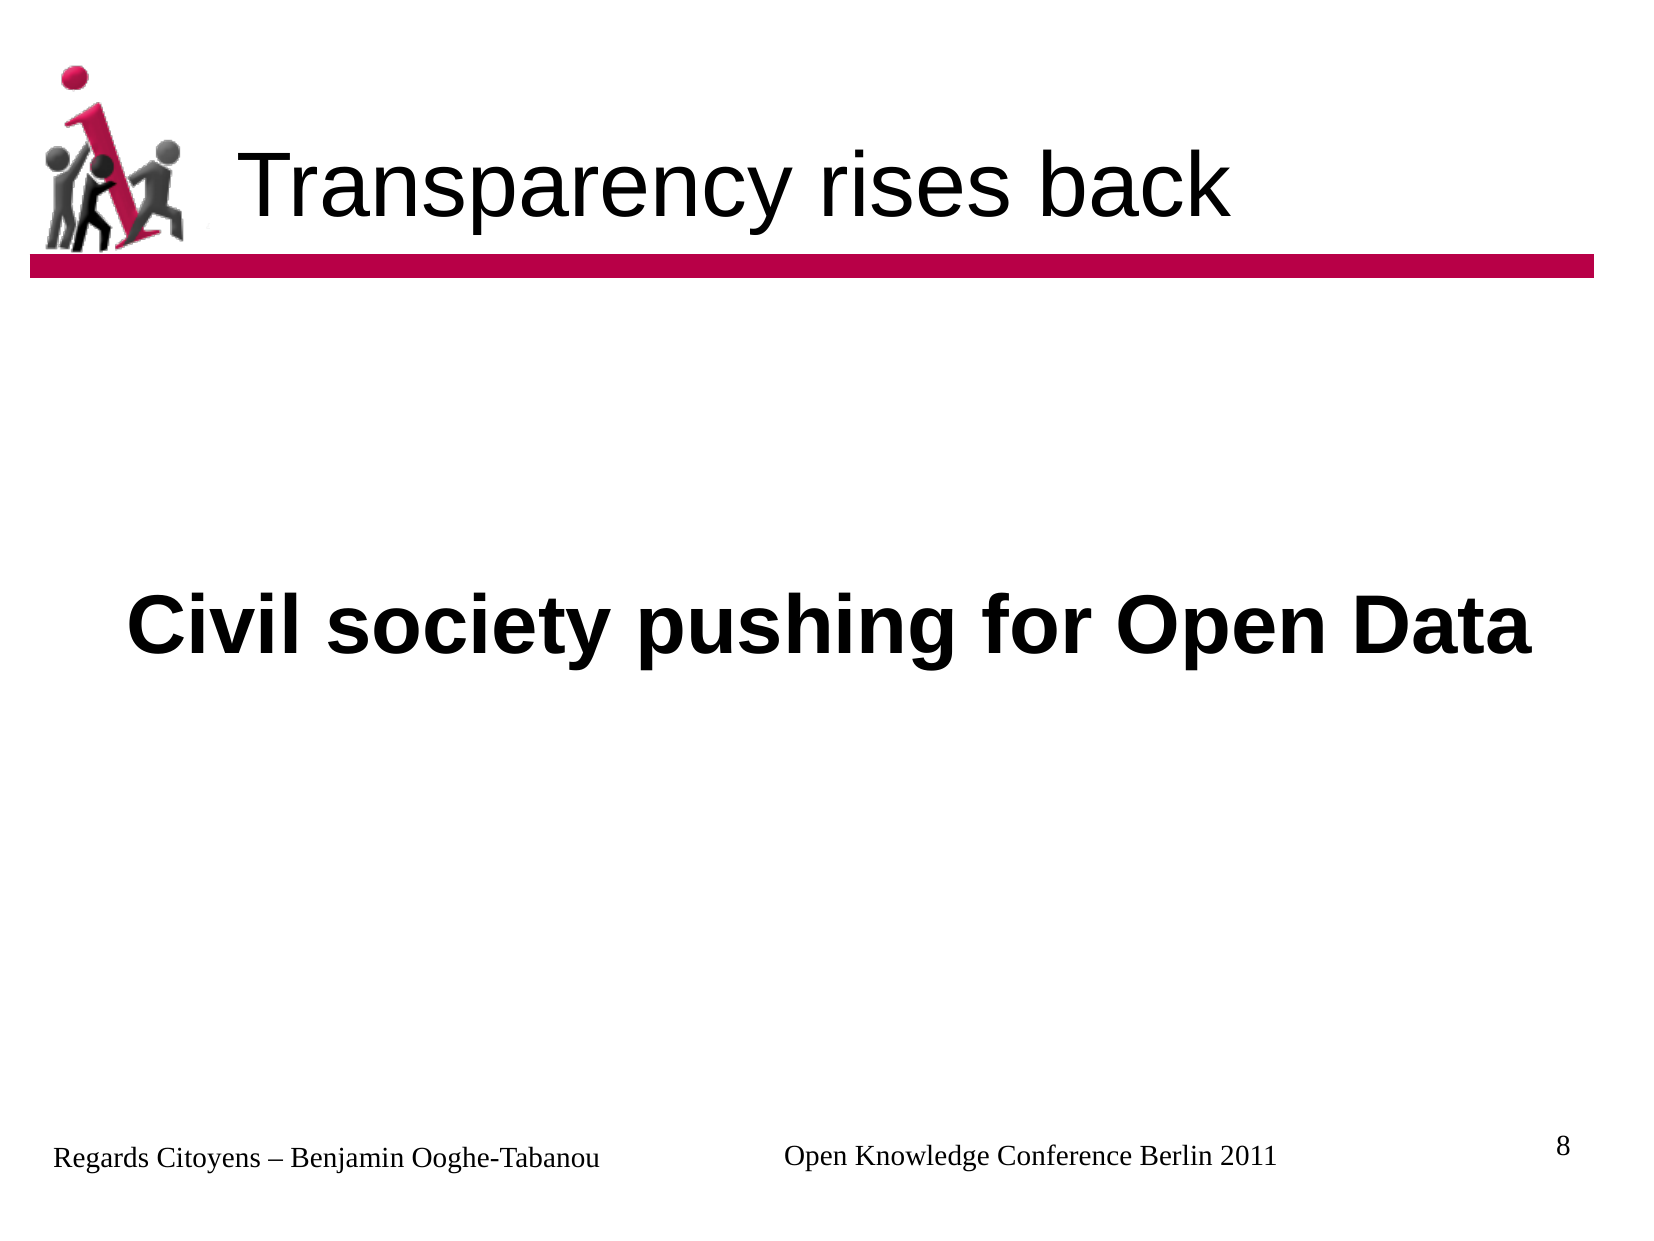

# Transparency rises back
Civil society pushing for Open Data
8
Benjamin Ooghe-Tabanou - Open Knowledge Conference Berlin 2011